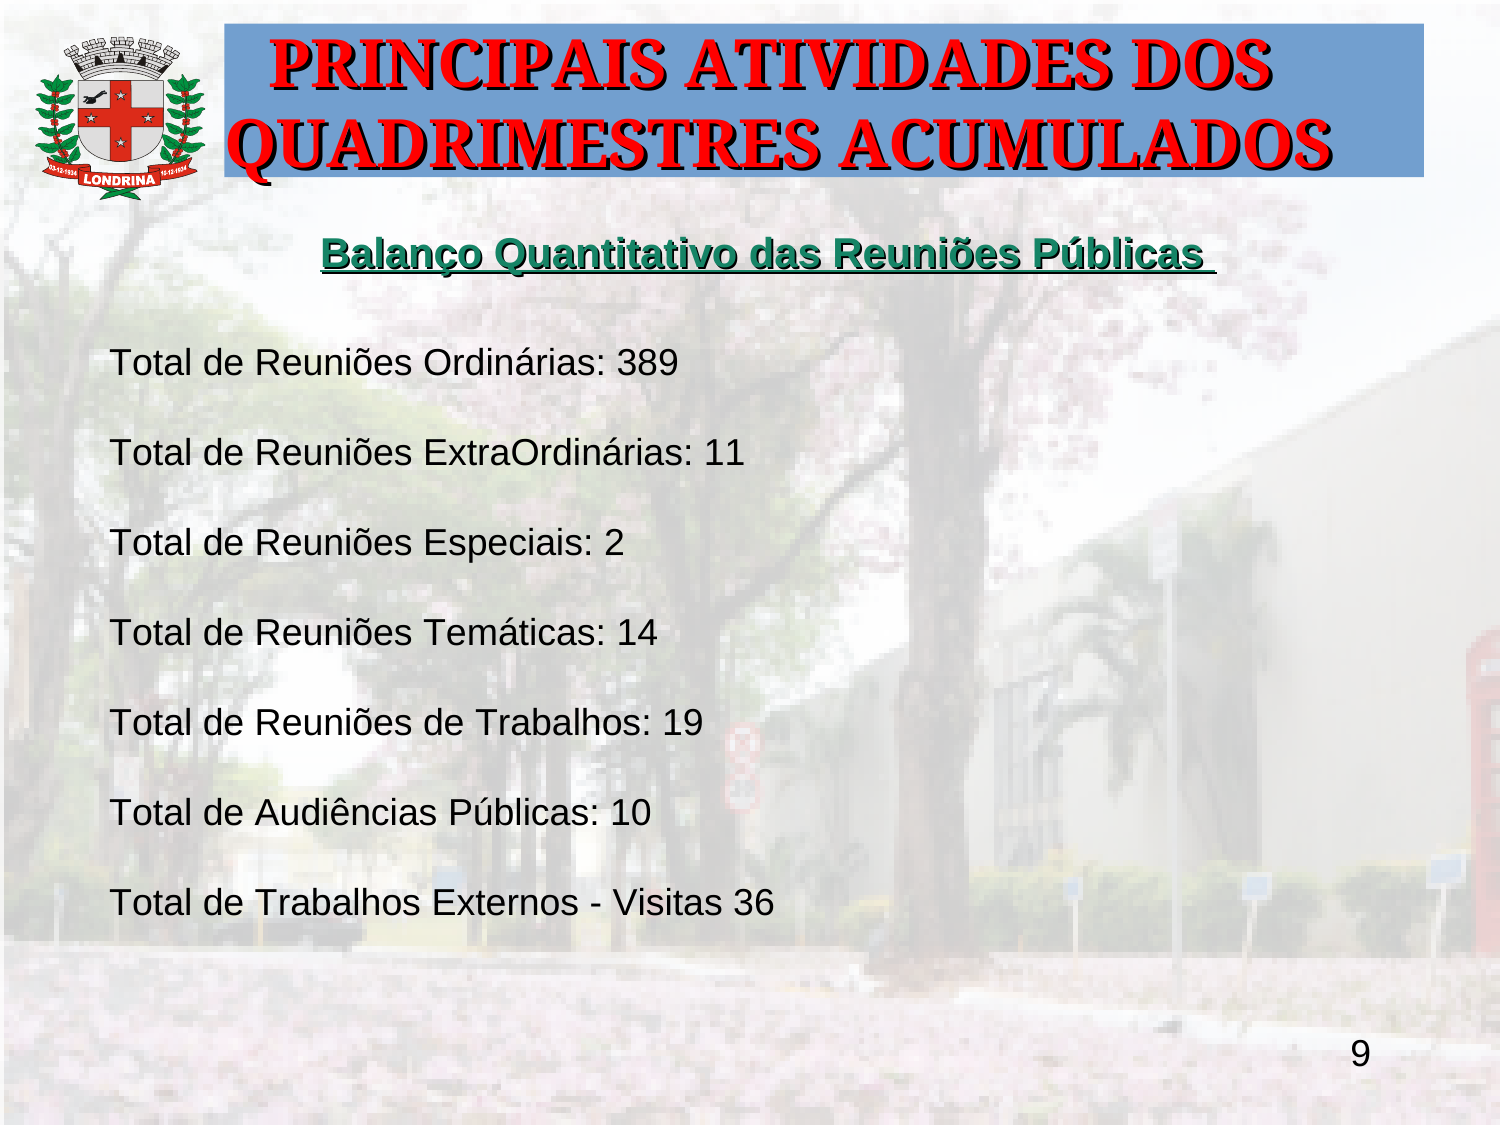

PRINCIPAIS ATIVIDADES DOS QUADRIMESTRES ACUMULADOS
Balanço Quantitativo das Reuniões Públicas
Total de Reuniões Ordinárias: 389
Total de Reuniões ExtraOrdinárias: 11
Total de Reuniões Especiais: 2
Total de Reuniões Temáticas: 14
Total de Reuniões de Trabalhos: 19
Total de Audiências Públicas: 10
Total de Trabalhos Externos - Visitas 36